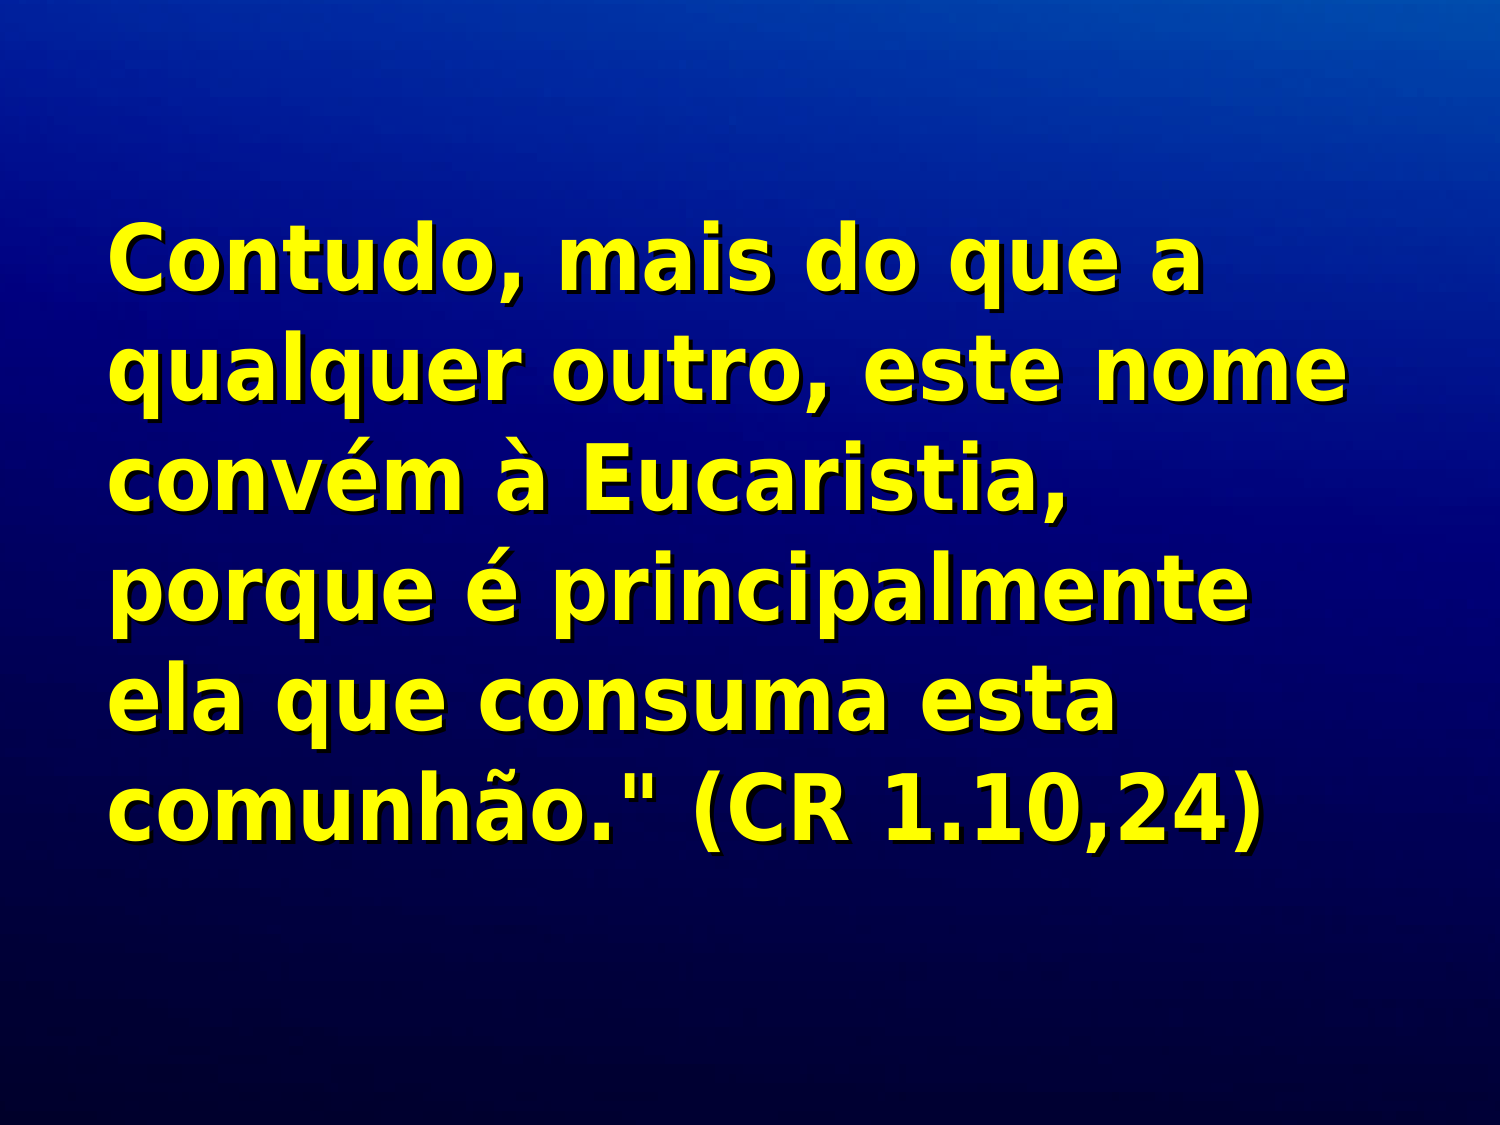

Contudo, mais do que a qualquer outro, este nome convém à Eucaristia, porque é principalmente ela que consuma esta comunhão." (CR 1.10,24)